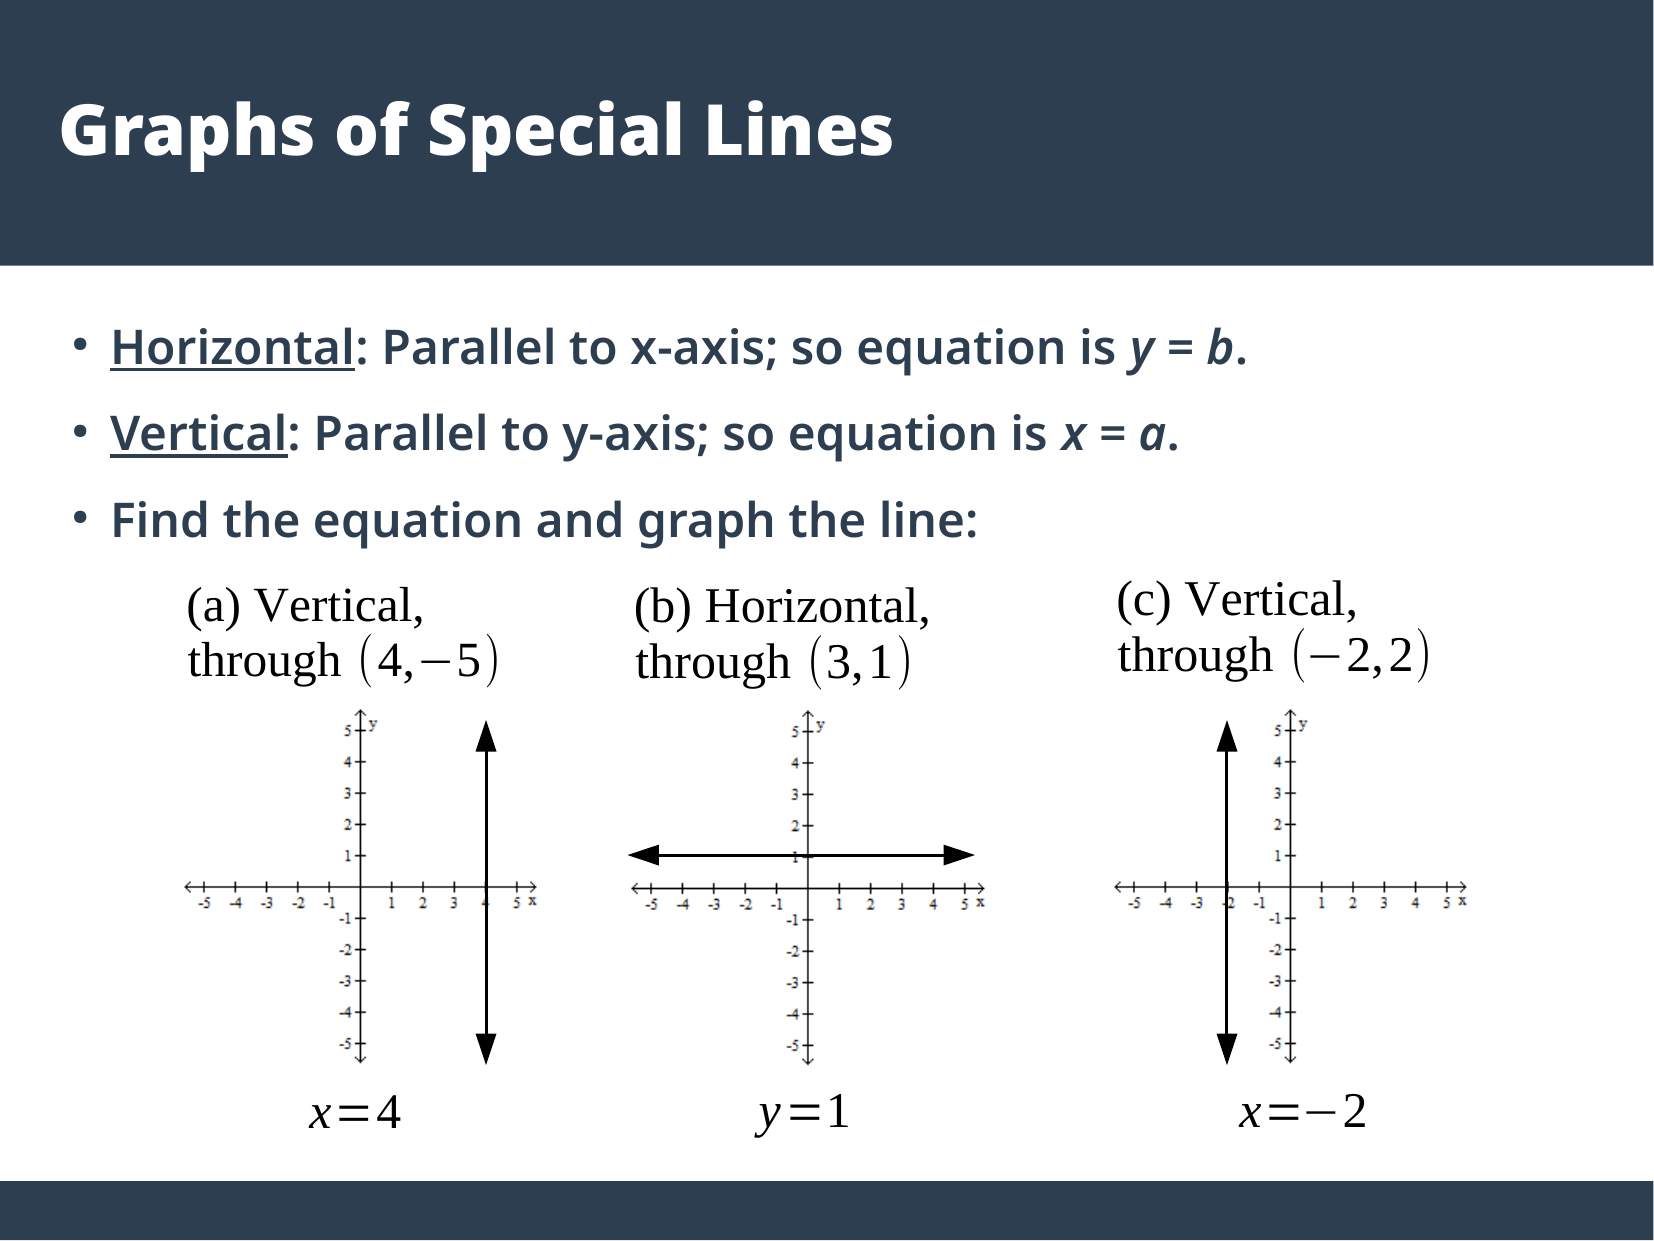

# Graphs of Special Lines
Horizontal: Parallel to x-axis; so equation is y = b.
Vertical: Parallel to y-axis; so equation is x = a.
Find the equation and graph the line: